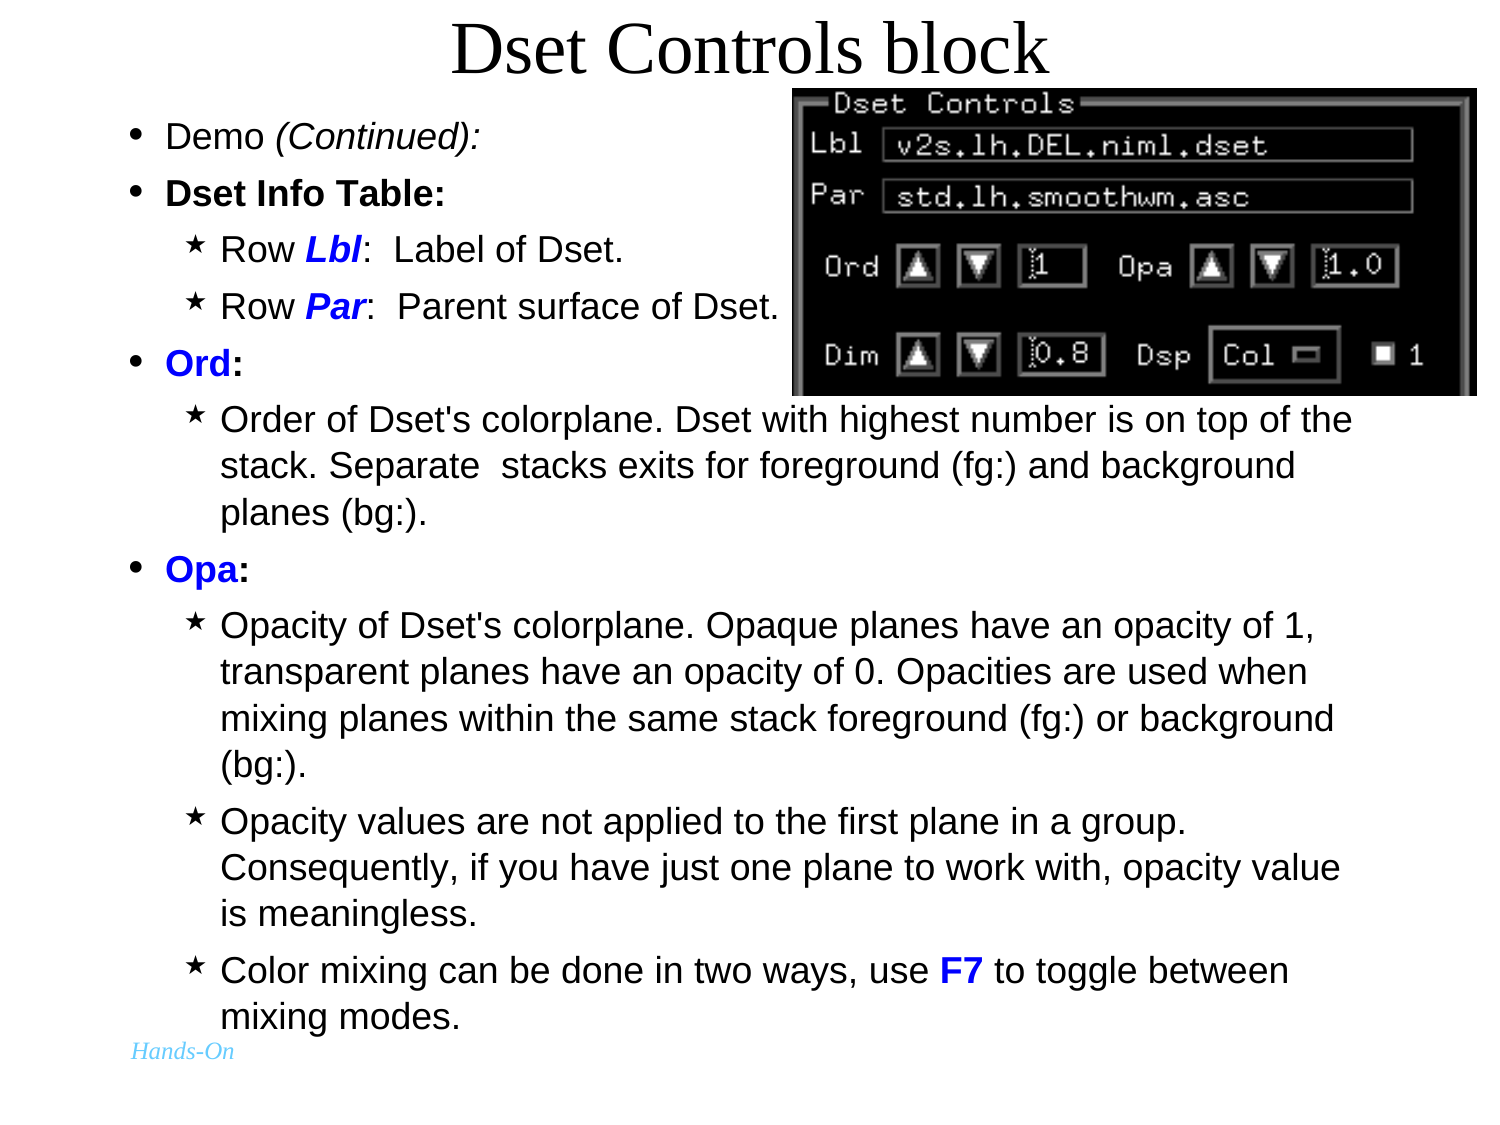

# Dset Controls block
Demo (Continued):
Dset Info Table:
Row Lbl: Label of Dset.
Row Par: Parent surface of Dset.
Ord:
Order of Dset's colorplane. Dset with highest number is on top of the stack. Separate stacks exits for foreground (fg:) and background planes (bg:).
Opa:
Opacity of Dset's colorplane. Opaque planes have an opacity of 1, transparent planes have an opacity of 0. Opacities are used when mixing planes within the same stack foreground (fg:) or background (bg:).
Opacity values are not applied to the first plane in a group. Consequently, if you have just one plane to work with, opacity value is meaningless.
Color mixing can be done in two ways, use F7 to toggle between mixing modes.
Hands-On